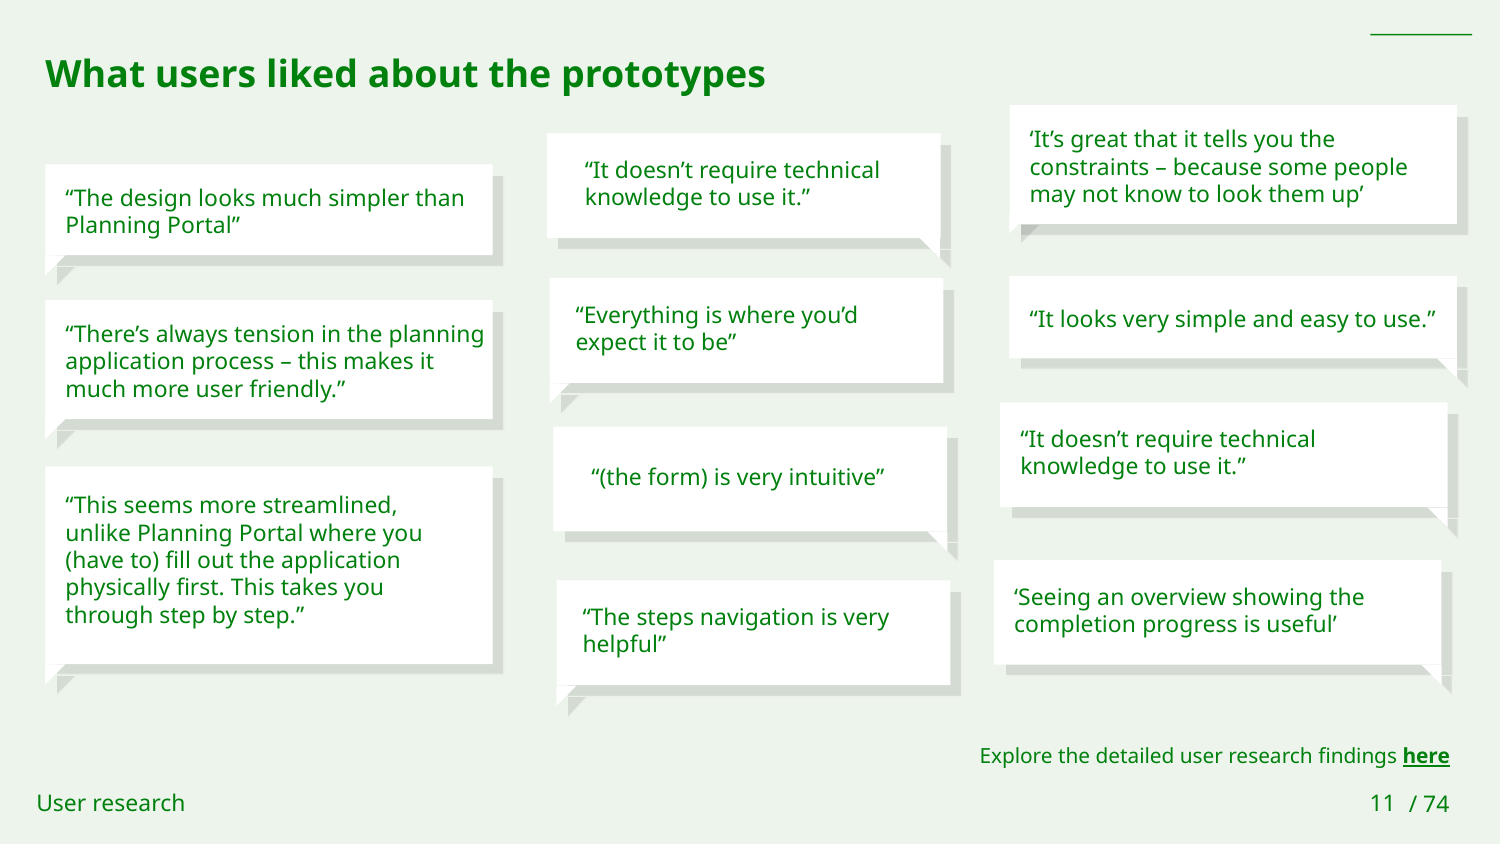

# What users liked about the prototypes
‘It’s great that it tells you the constraints – because some people may not know to look them up’
“It doesn’t require technical knowledge to use it.”
“The design looks much simpler than Planning Portal”
“Everything is where you’d expect it to be”
“It looks very simple and easy to use.”
“There’s always tension in the planning application process – this makes it much more user friendly.”
“It doesn’t require technical knowledge to use it.”
“(the form) is very intuitive”
“This seems more streamlined, unlike Planning Portal where you (have to) fill out the application physically first. This takes you through step by step.”
‘Seeing an overview showing the completion progress is useful’
“The steps navigation is very helpful”
Explore the detailed user research findings here
User research